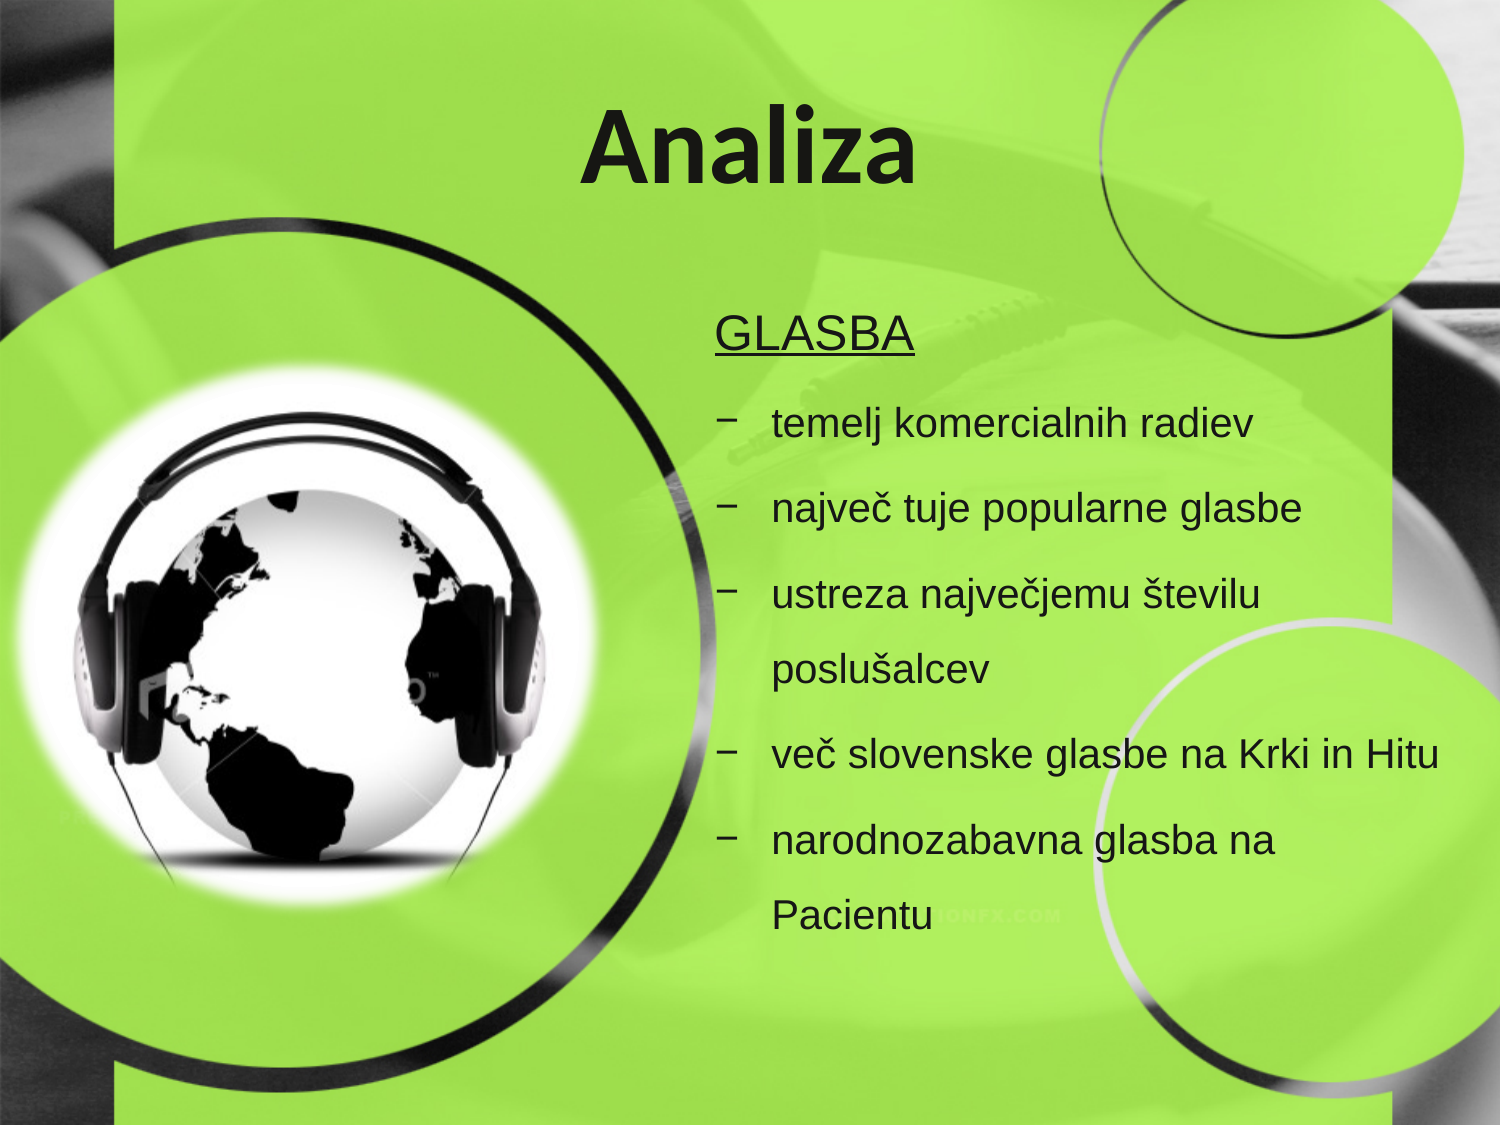

# Analiza
GLASBA
temelj komercialnih radiev
največ tuje popularne glasbe
ustreza največjemu številu poslušalcev
več slovenske glasbe na Krki in Hitu
narodnozabavna glasba na Pacientu